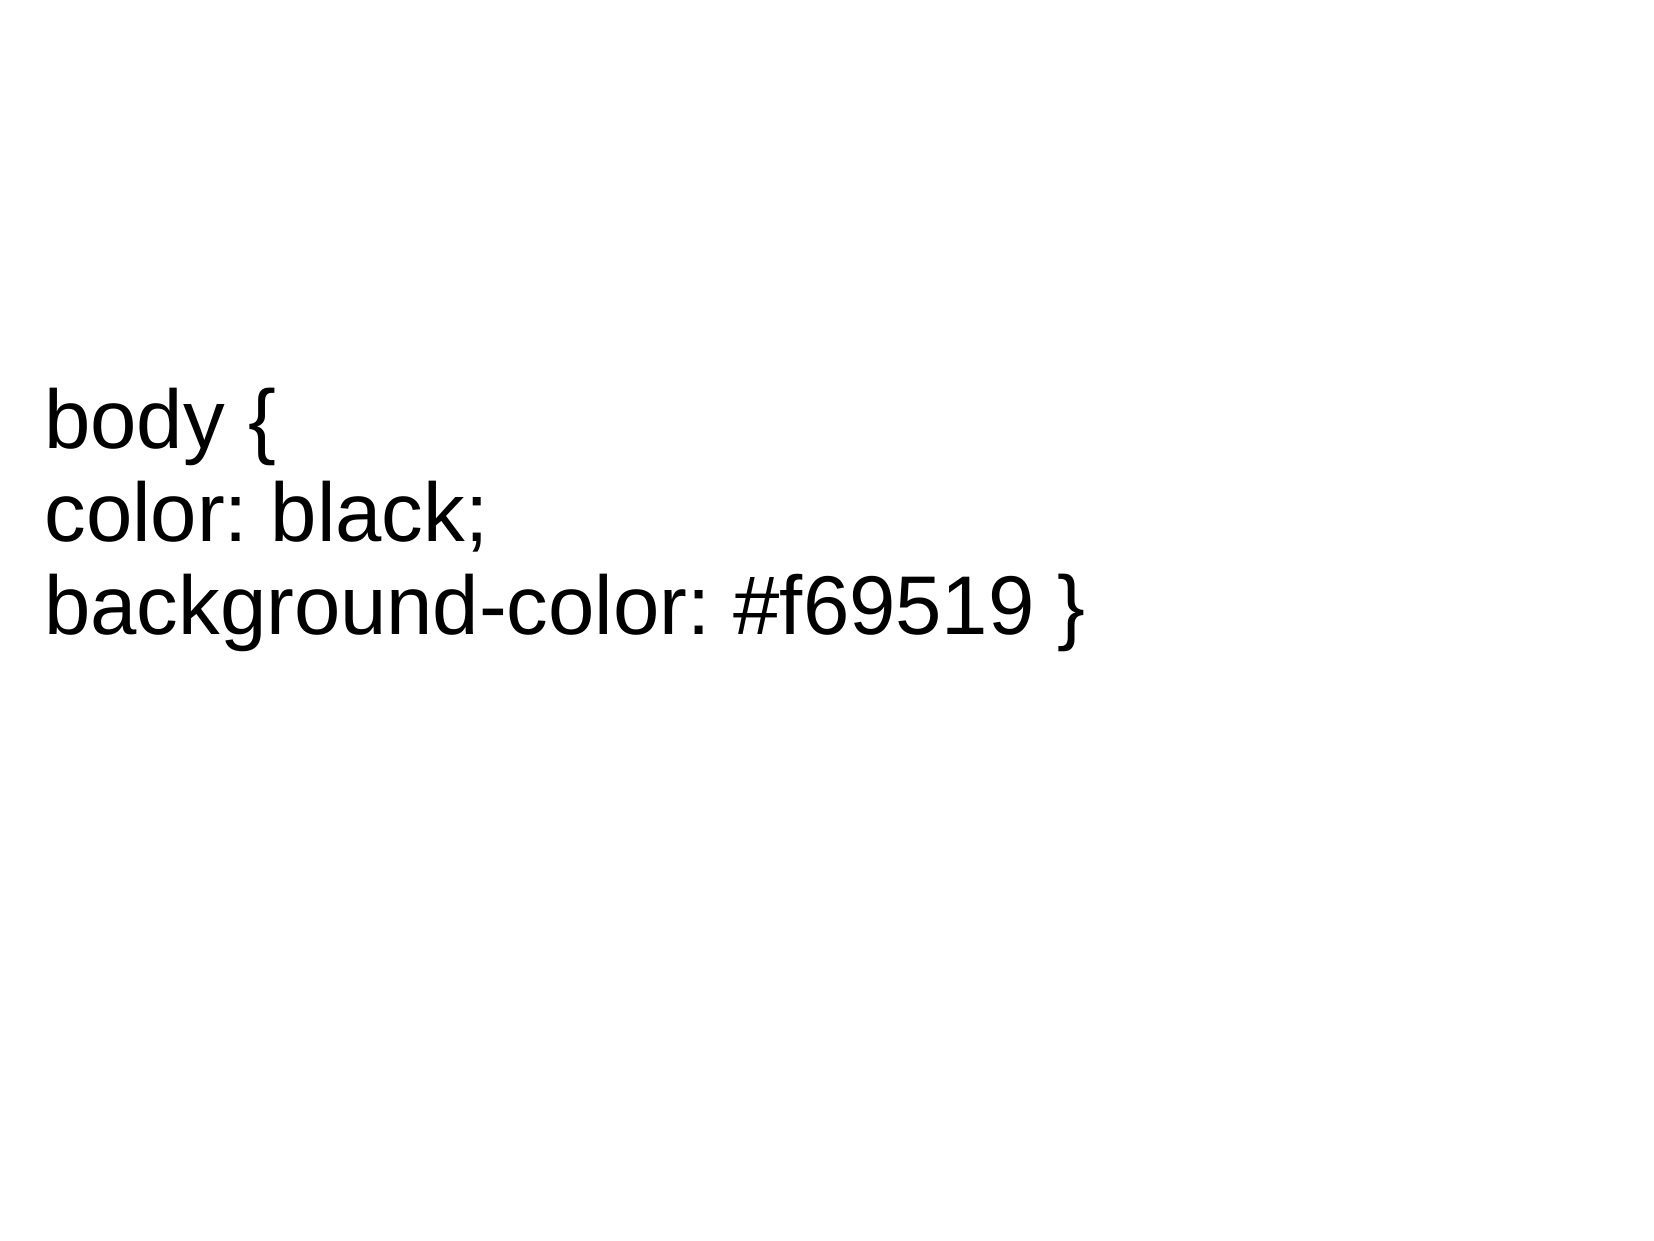

body {
color: black;
background-color: #f69519 }